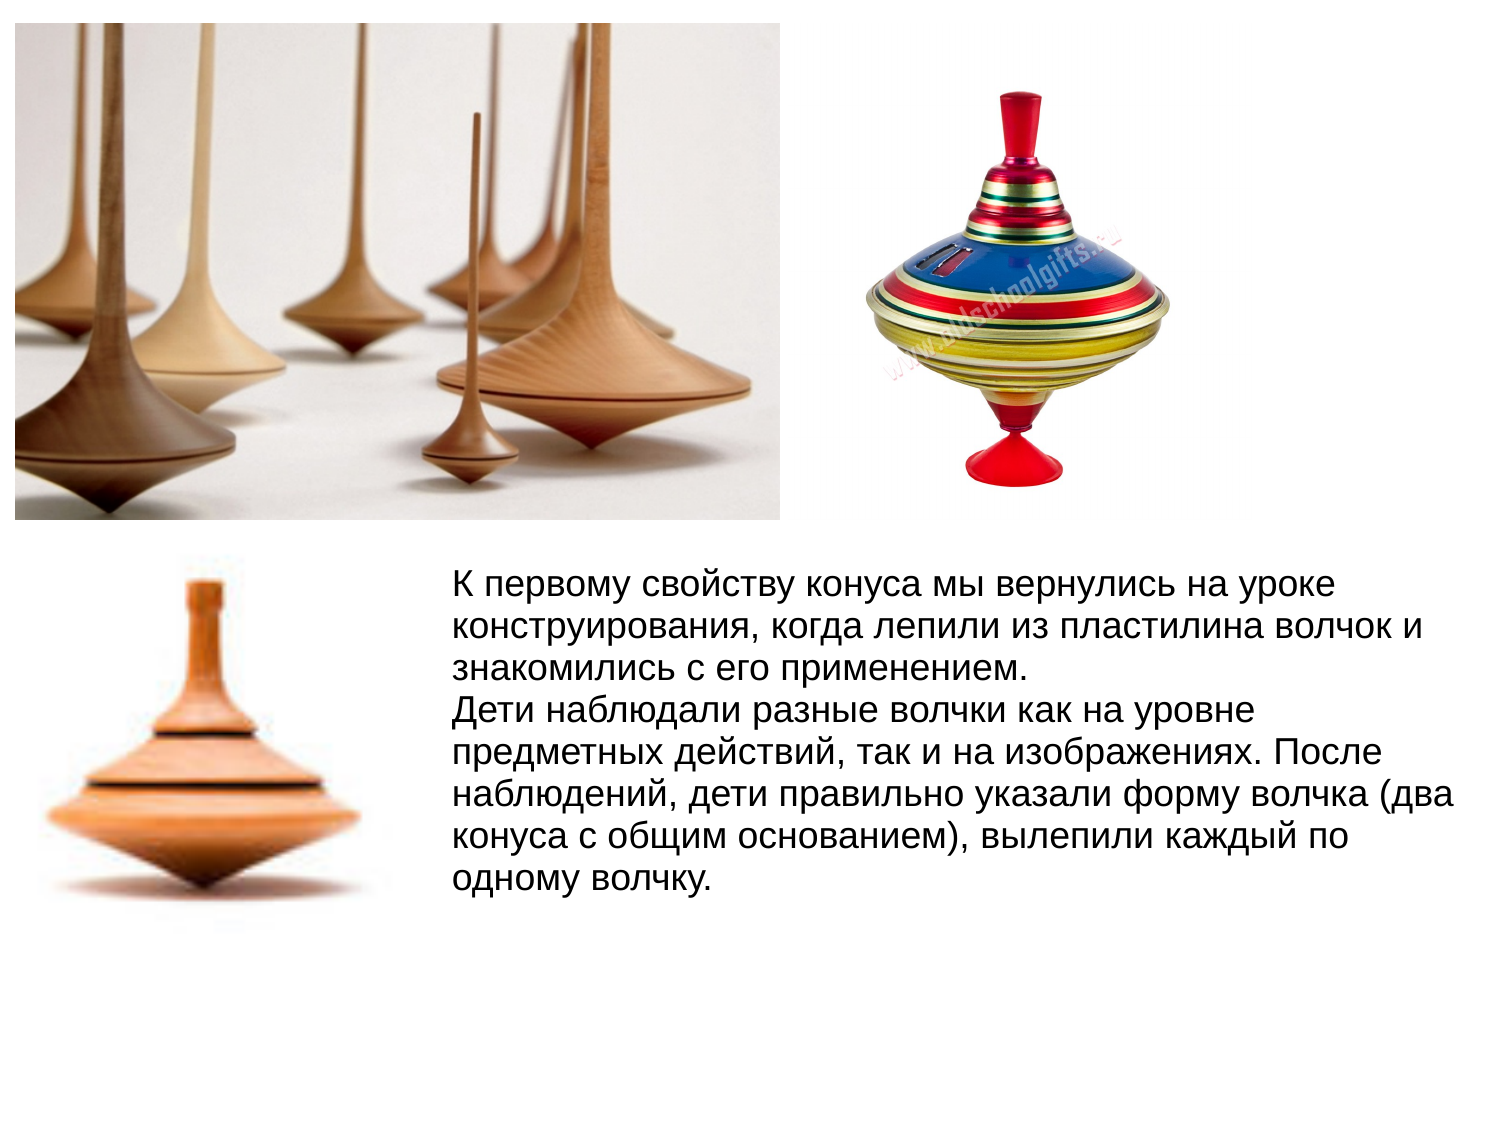

К первому свойству конуса мы вернулись на уроке конструирования, когда лепили из пластилина волчок и знакомились с его применением.
Дети наблюдали разные волчки как на уровне предметных действий, так и на изображениях. После наблюдений, дети правильно указали форму волчка (два конуса с общим основанием), вылепили каждый по одному волчку.